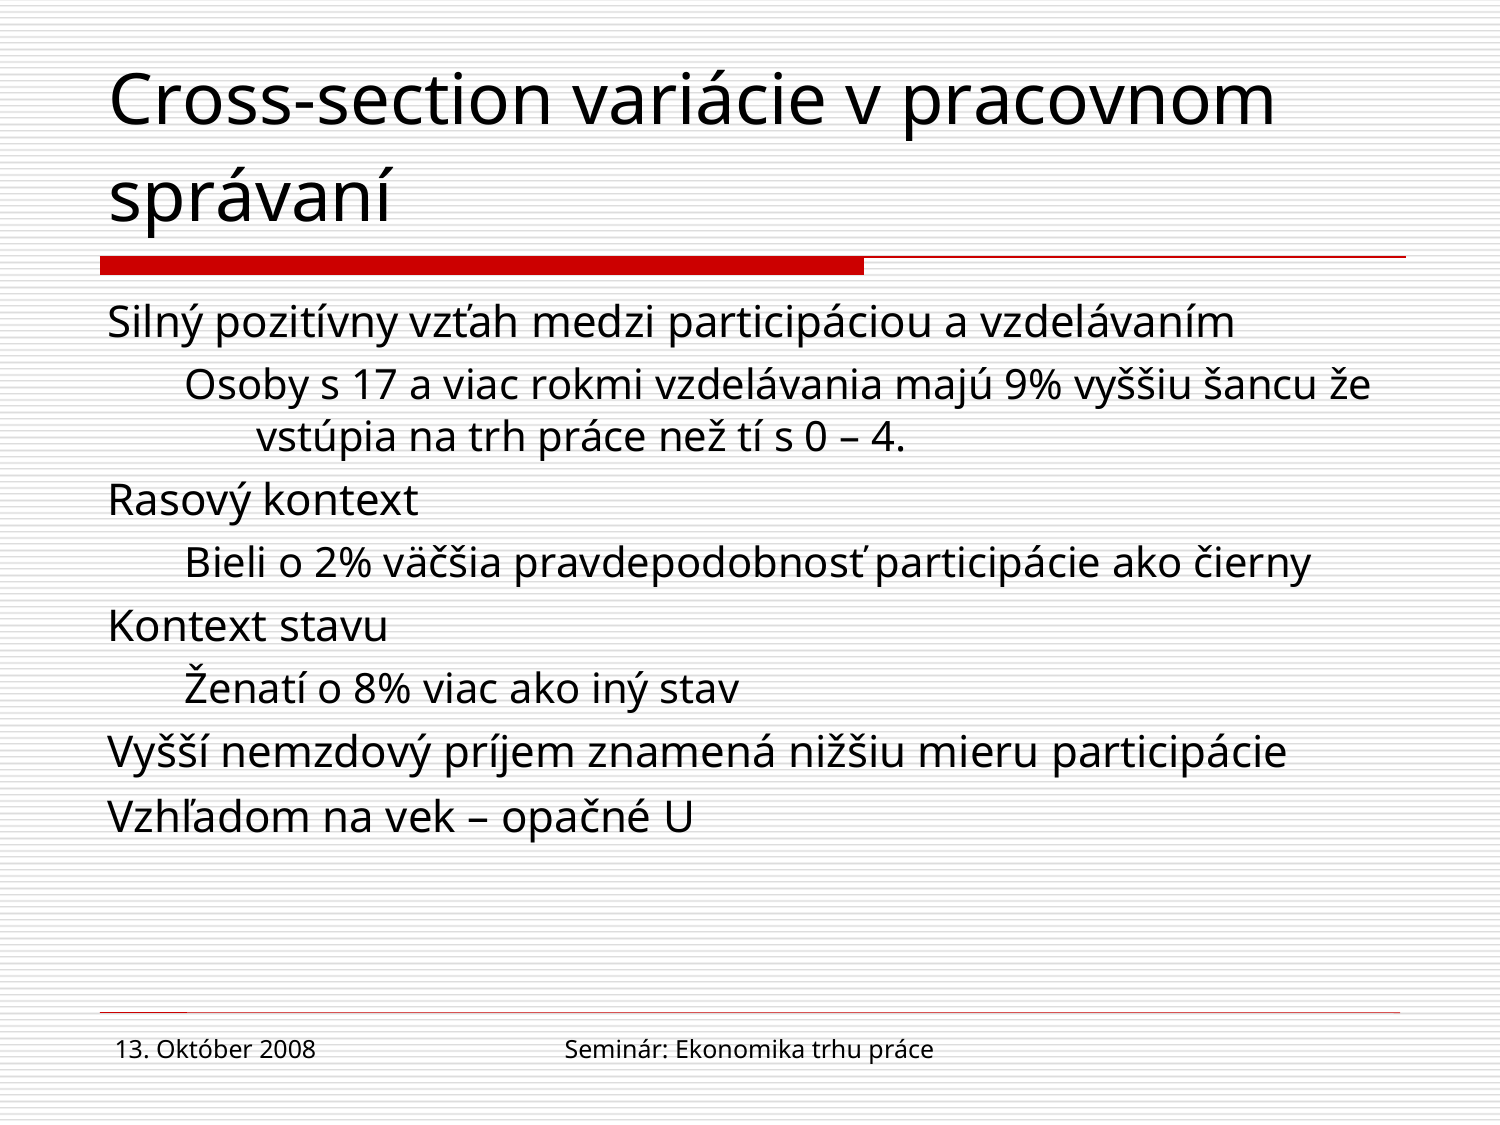

# Cross-section variácie v pracovnom správaní
Silný pozitívny vzťah medzi participáciou a vzdelávaním
Osoby s 17 a viac rokmi vzdelávania majú 9% vyššiu šancu že vstúpia na trh práce než tí s 0 – 4.
Rasový kontext
Bieli o 2% väčšia pravdepodobnosť participácie ako čierny
Kontext stavu
Ženatí o 8% viac ako iný stav
Vyšší nemzdový príjem znamená nižšiu mieru participácie
Vzhľadom na vek – opačné U